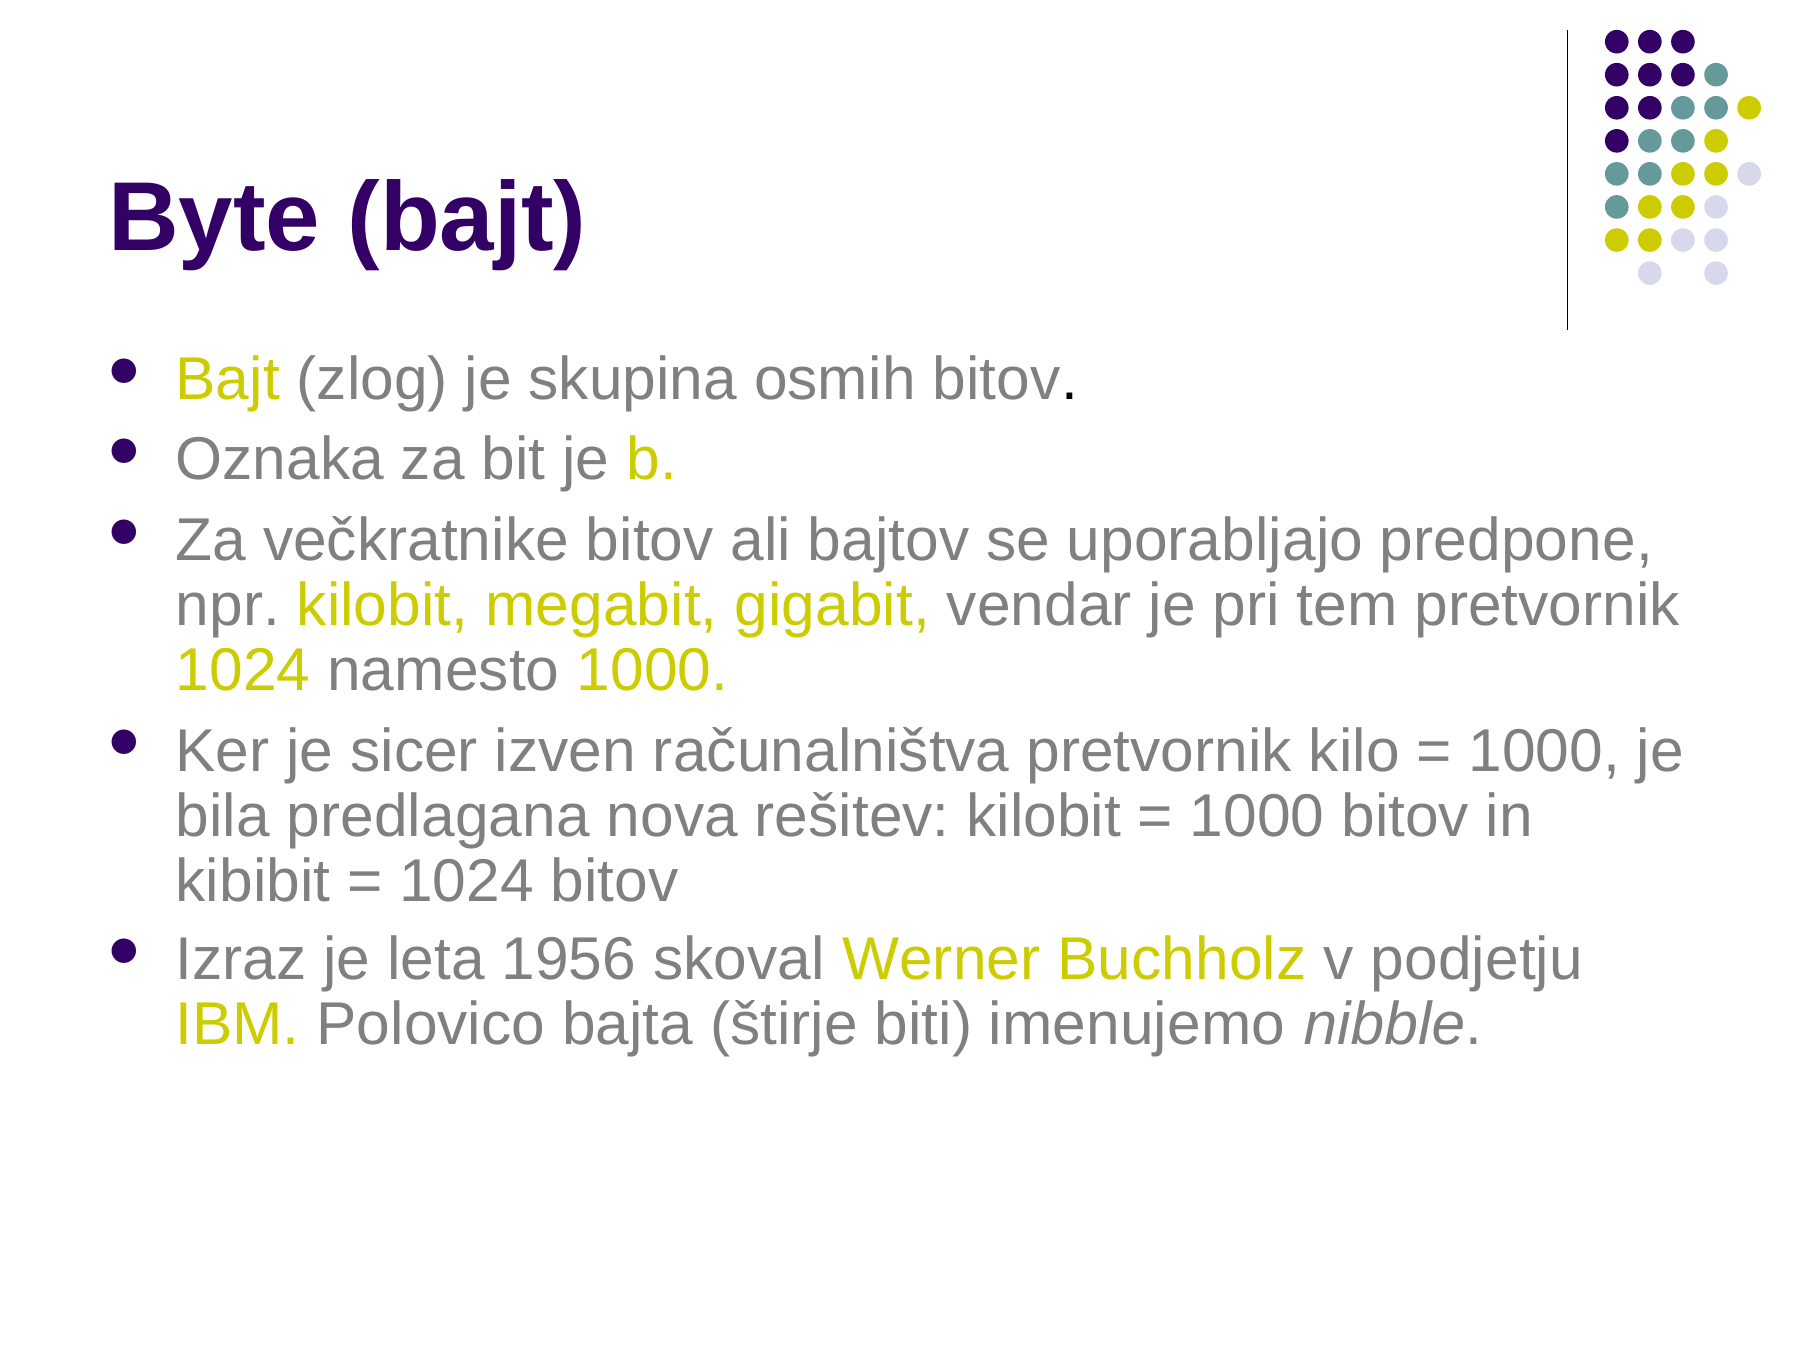

# Byte (bajt)
Bajt (zlog) je skupina osmih bitov.
Oznaka za bit je b.
Za večkratnike bitov ali bajtov se uporabljajo predpone, npr. kilobit, megabit, gigabit, vendar je pri tem pretvornik 1024 namesto 1000.
Ker je sicer izven računalništva pretvornik kilo = 1000, je bila predlagana nova rešitev: kilobit = 1000 bitov in kibibit = 1024 bitov
Izraz je leta 1956 skoval Werner Buchholz v podjetju IBM. Polovico bajta (štirje biti) imenujemo nibble.